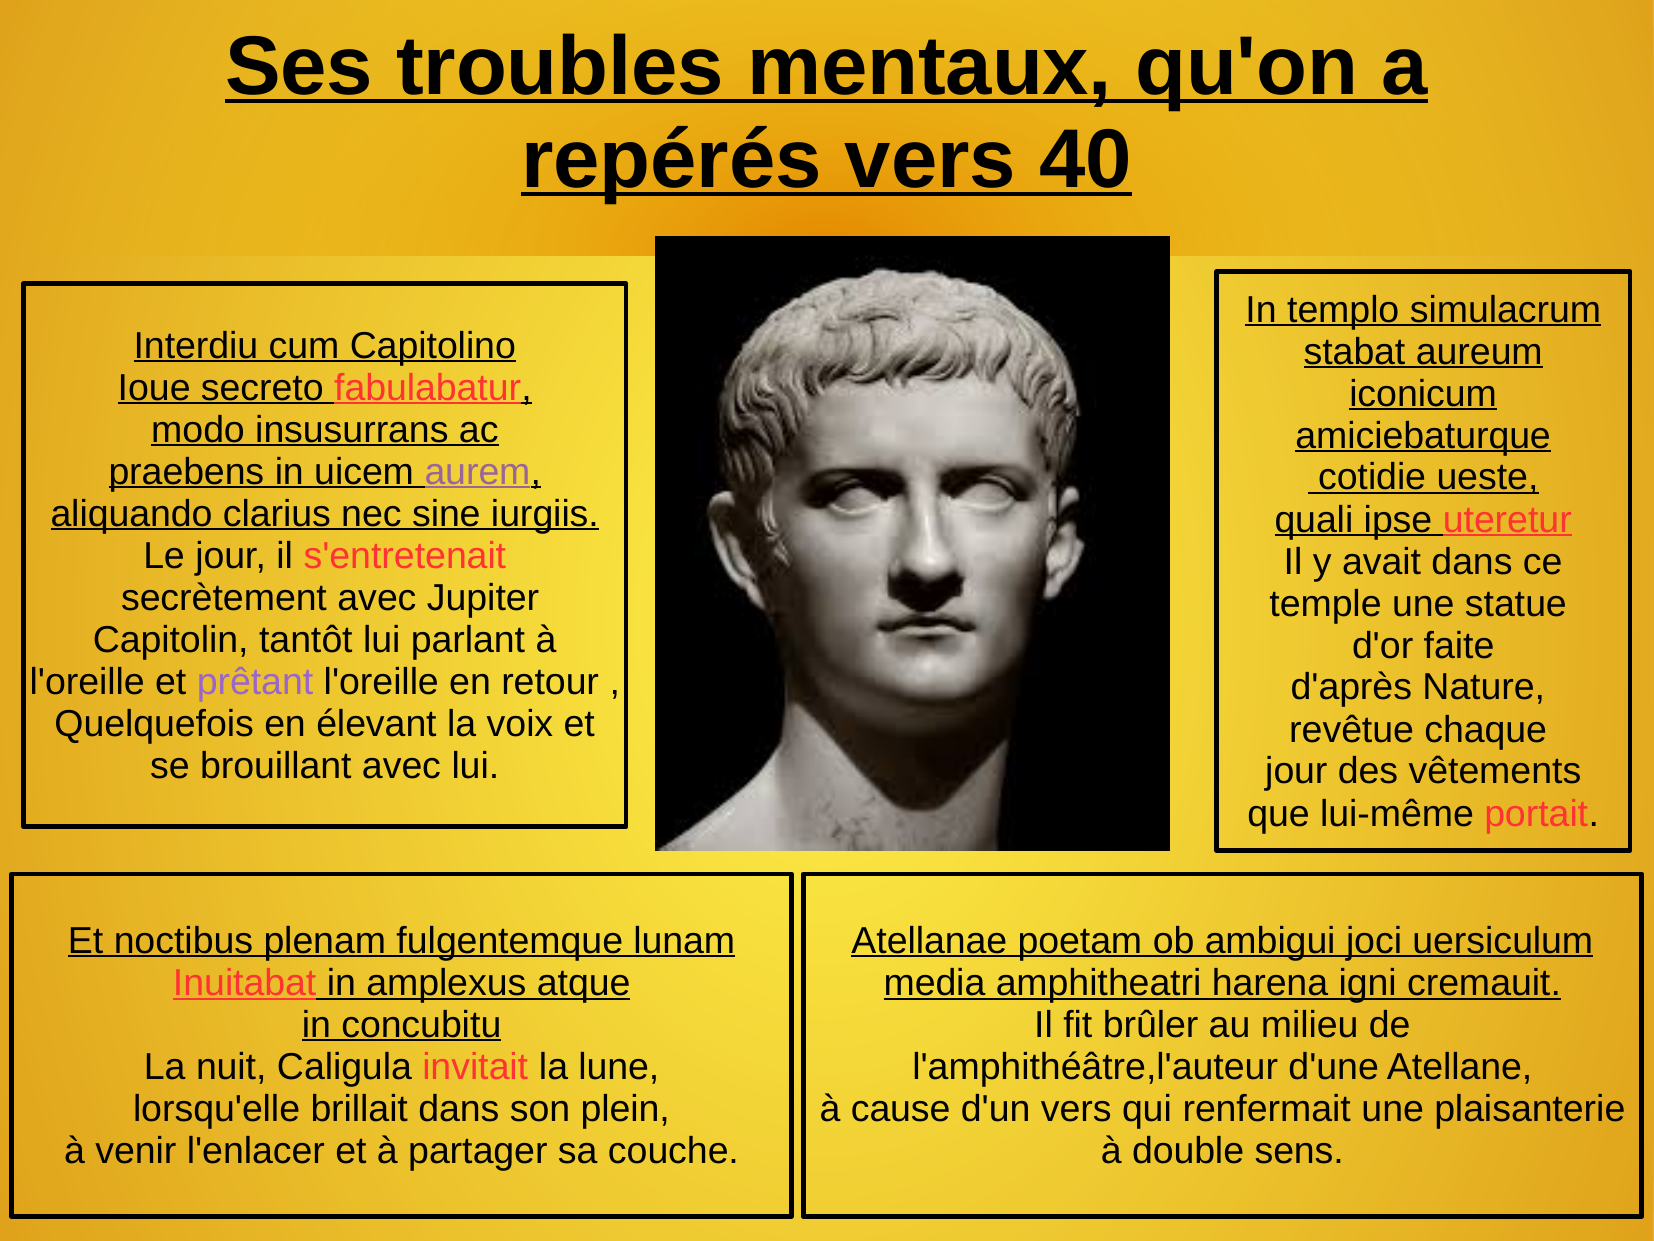

Ses troubles mentaux, qu'on a
repérés vers 40
In templo simulacrum
stabat aureum
iconicum
amiciebaturque
 cotidie ueste,
quali ipse uteretur
Il y avait dans ce
temple une statue
d'or faite
d'après Nature,
revêtue chaque
jour des vêtements
que lui-même portait.
Interdiu cum Capitolino
Ioue secreto fabulabatur,
modo insusurrans ac
praebens in uicem aurem,
aliquando clarius nec sine iurgiis.
Le jour, il s'entretenait
 secrètement avec Jupiter
Capitolin, tantôt lui parlant à
l'oreille et prêtant l'oreille en retour ,
Quelquefois en élevant la voix et
se brouillant avec lui.
Et noctibus plenam fulgentemque lunam
Inuitabat in amplexus atque
in concubitu
La nuit, Caligula invitait la lune,
lorsqu'elle brillait dans son plein,
à venir l'enlacer et à partager sa couche.
Atellanae poetam ob ambigui joci uersiculum
media amphitheatri harena igni cremauit.
Il fit brûler au milieu de
l'amphithéâtre,l'auteur d'une Atellane,
à cause d'un vers qui renfermait une plaisanterie
à double sens.